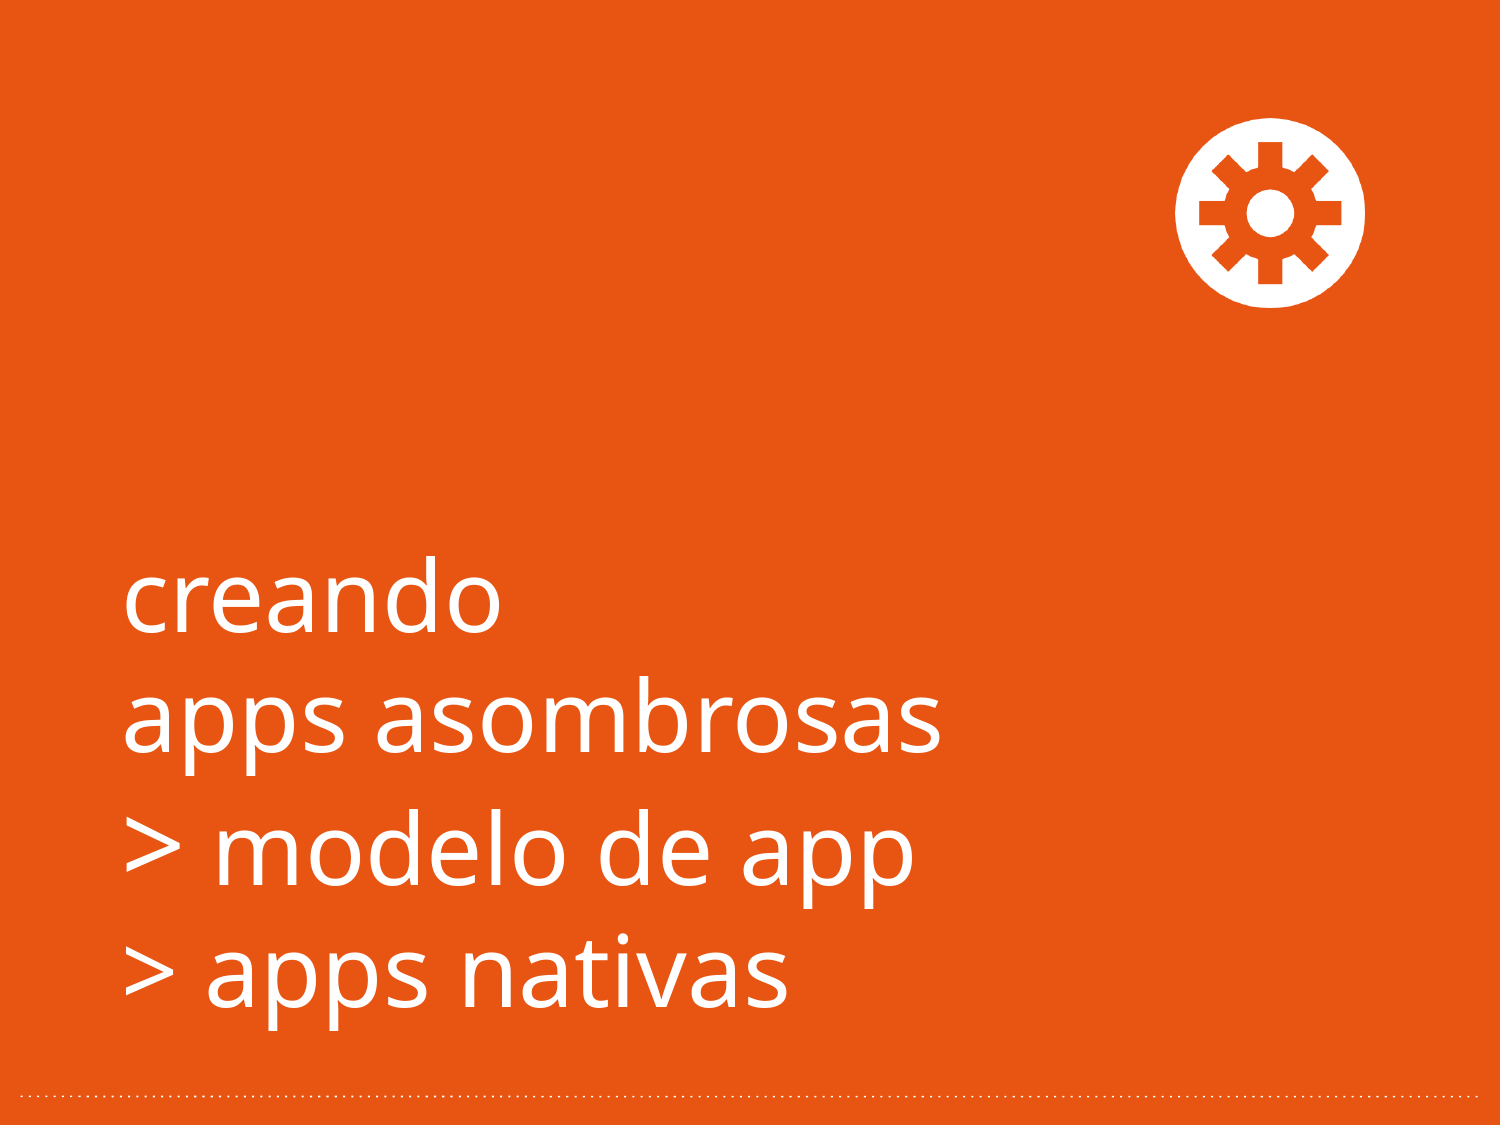

creando
apps asombrosas
> modelo de app
> apps nativas